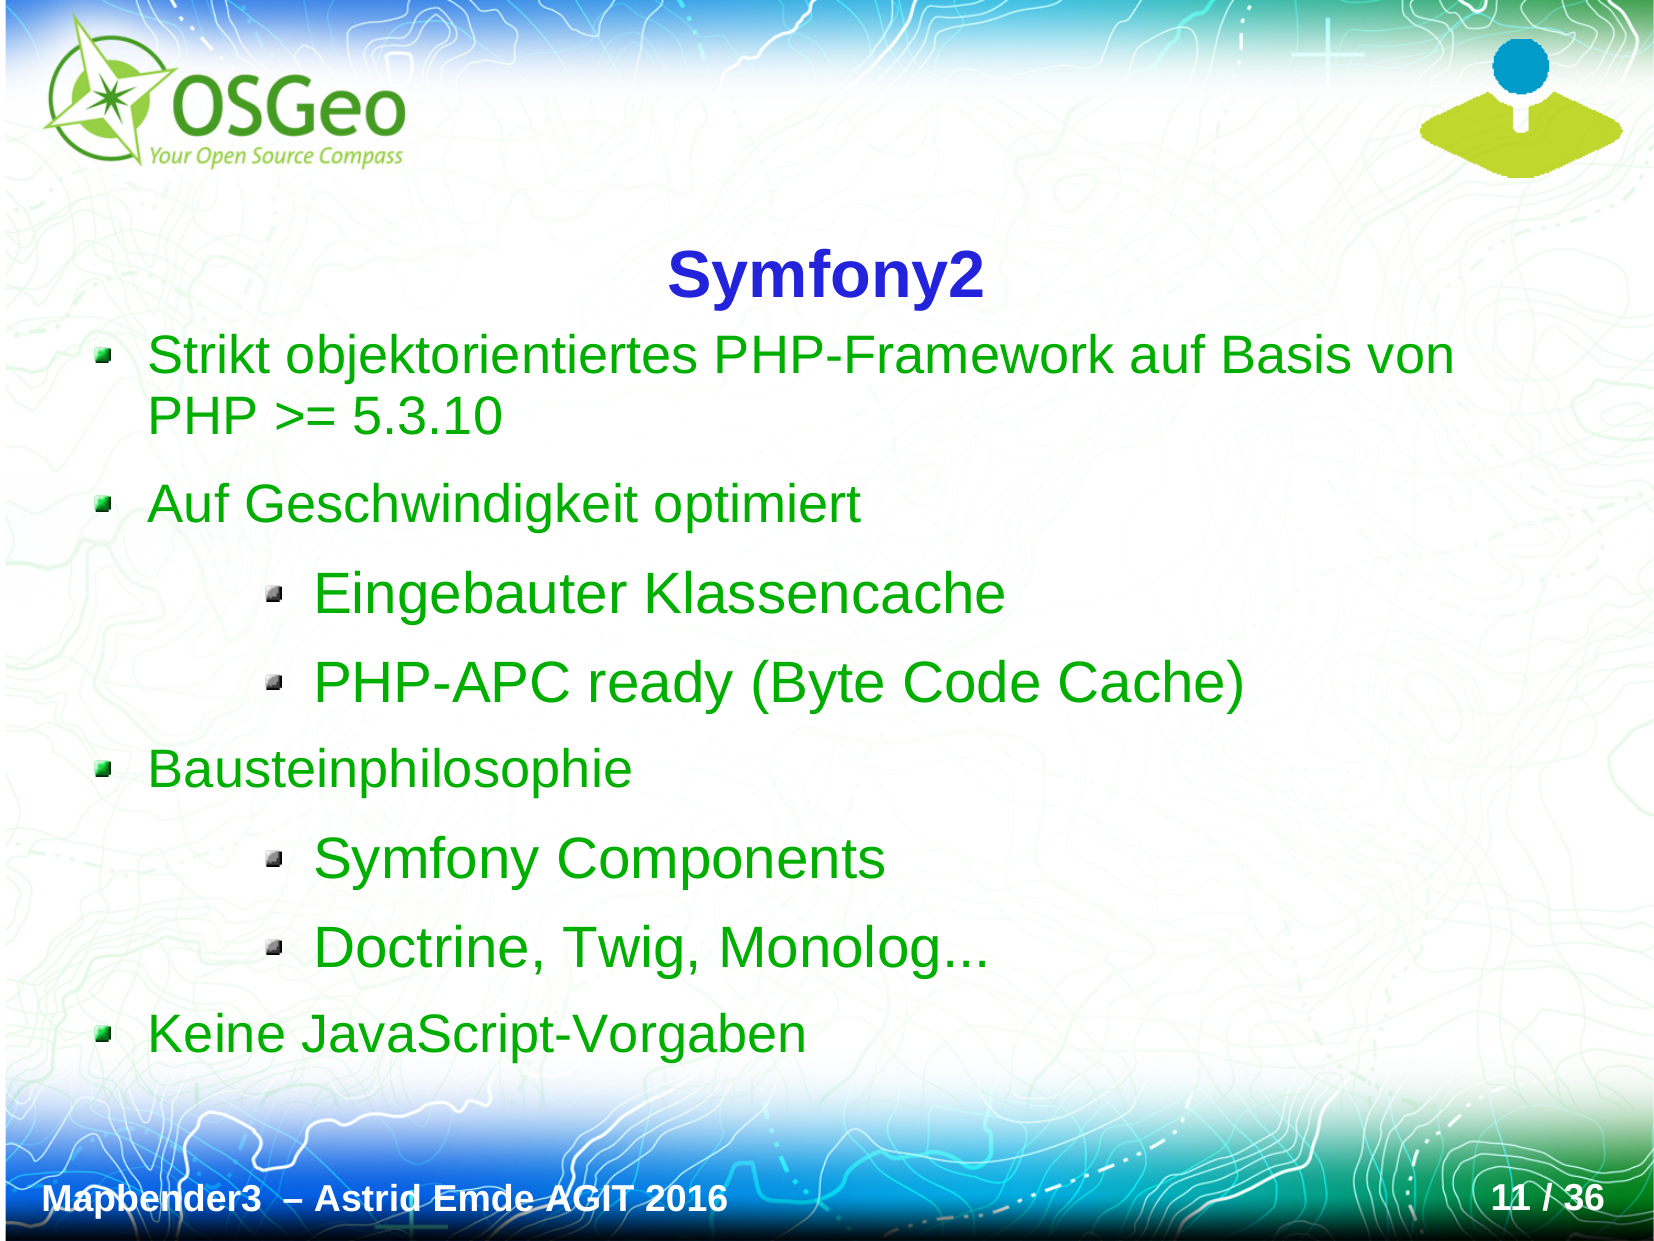

# Symfony2
Strikt objektorientiertes PHP-Framework auf Basis von PHP >= 5.3.10
Auf Geschwindigkeit optimiert
Eingebauter Klassencache
PHP-APC ready (Byte Code Cache)
Bausteinphilosophie
Symfony Components
Doctrine, Twig, Monolog...
Keine JavaScript-Vorgaben